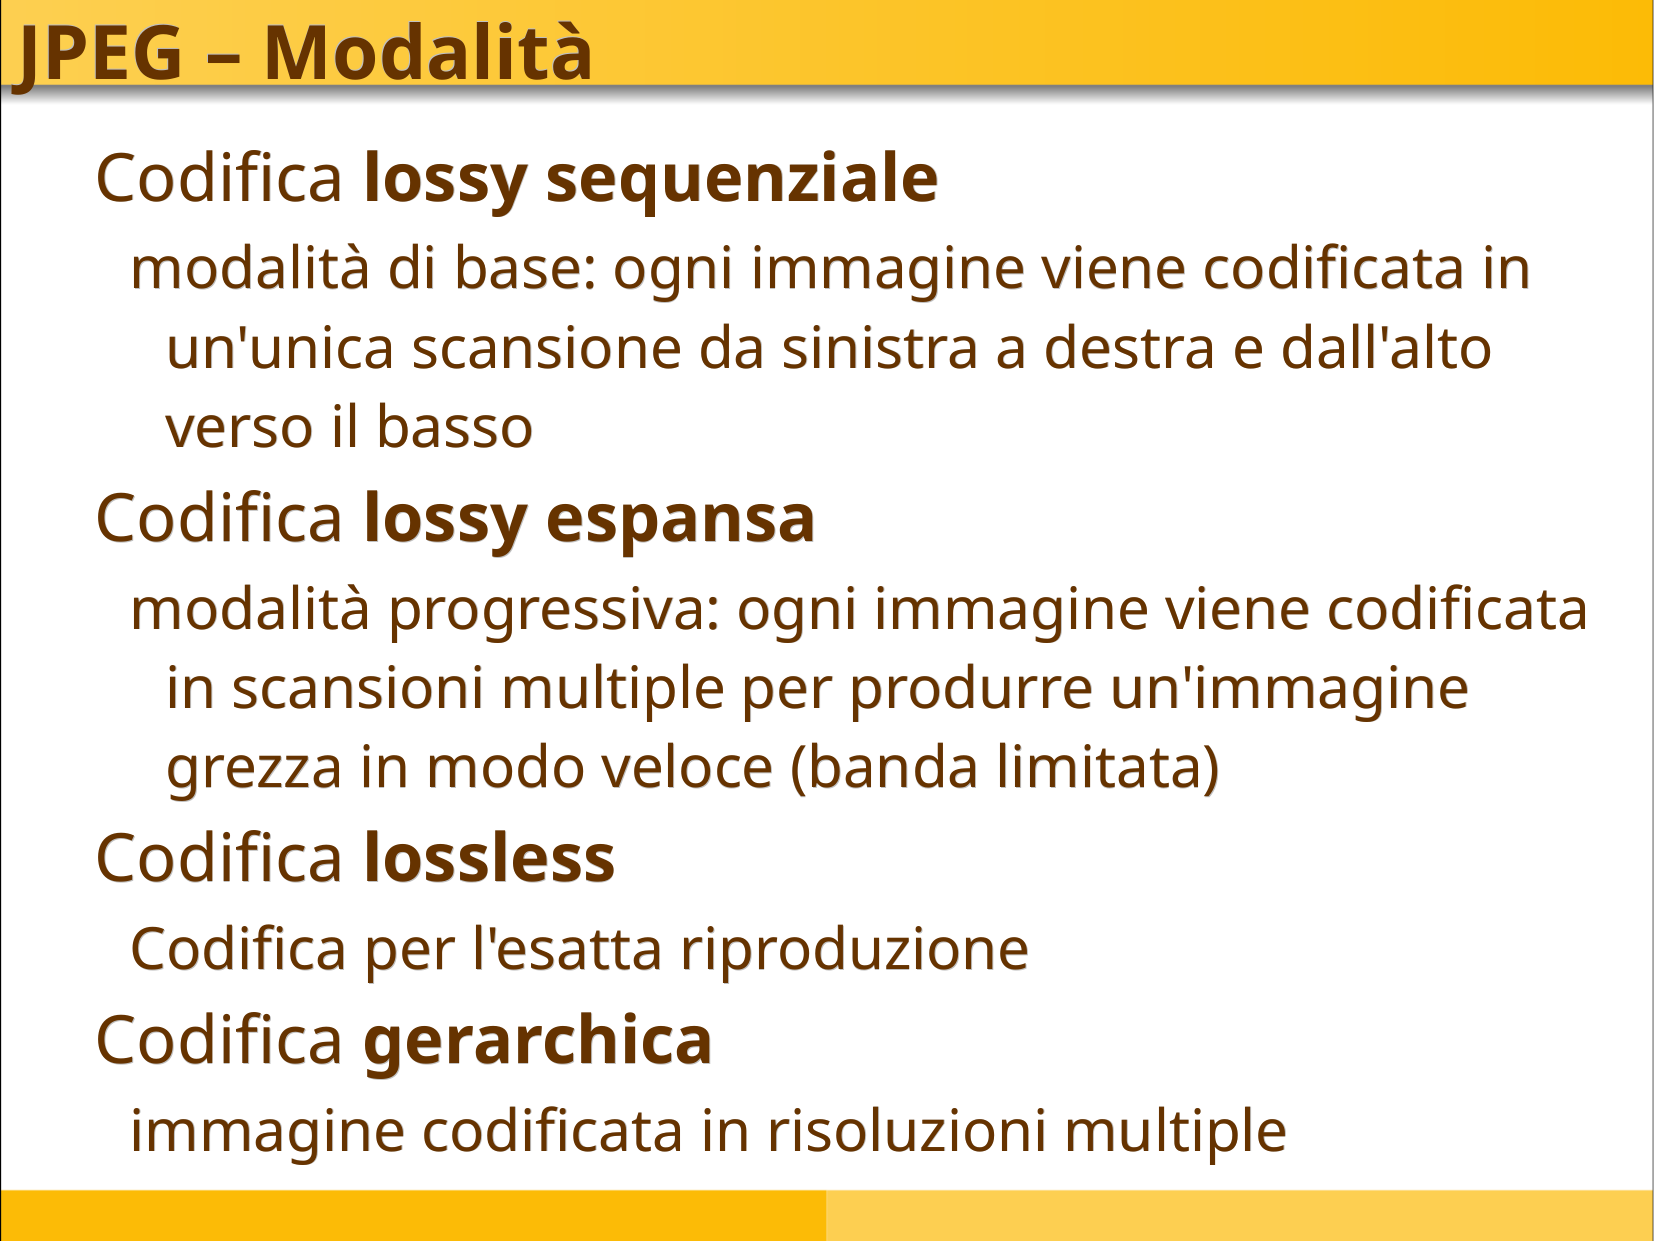

# JPEG – Modalità
Codifica lossy sequenziale
modalità di base: ogni immagine viene codificata in un'unica scansione da sinistra a destra e dall'alto verso il basso
Codifica lossy espansa
modalità progressiva: ogni immagine viene codificata in scansioni multiple per produrre un'immagine grezza in modo veloce (banda limitata)
Codifica lossless
Codifica per l'esatta riproduzione
Codifica gerarchica
immagine codificata in risoluzioni multiple